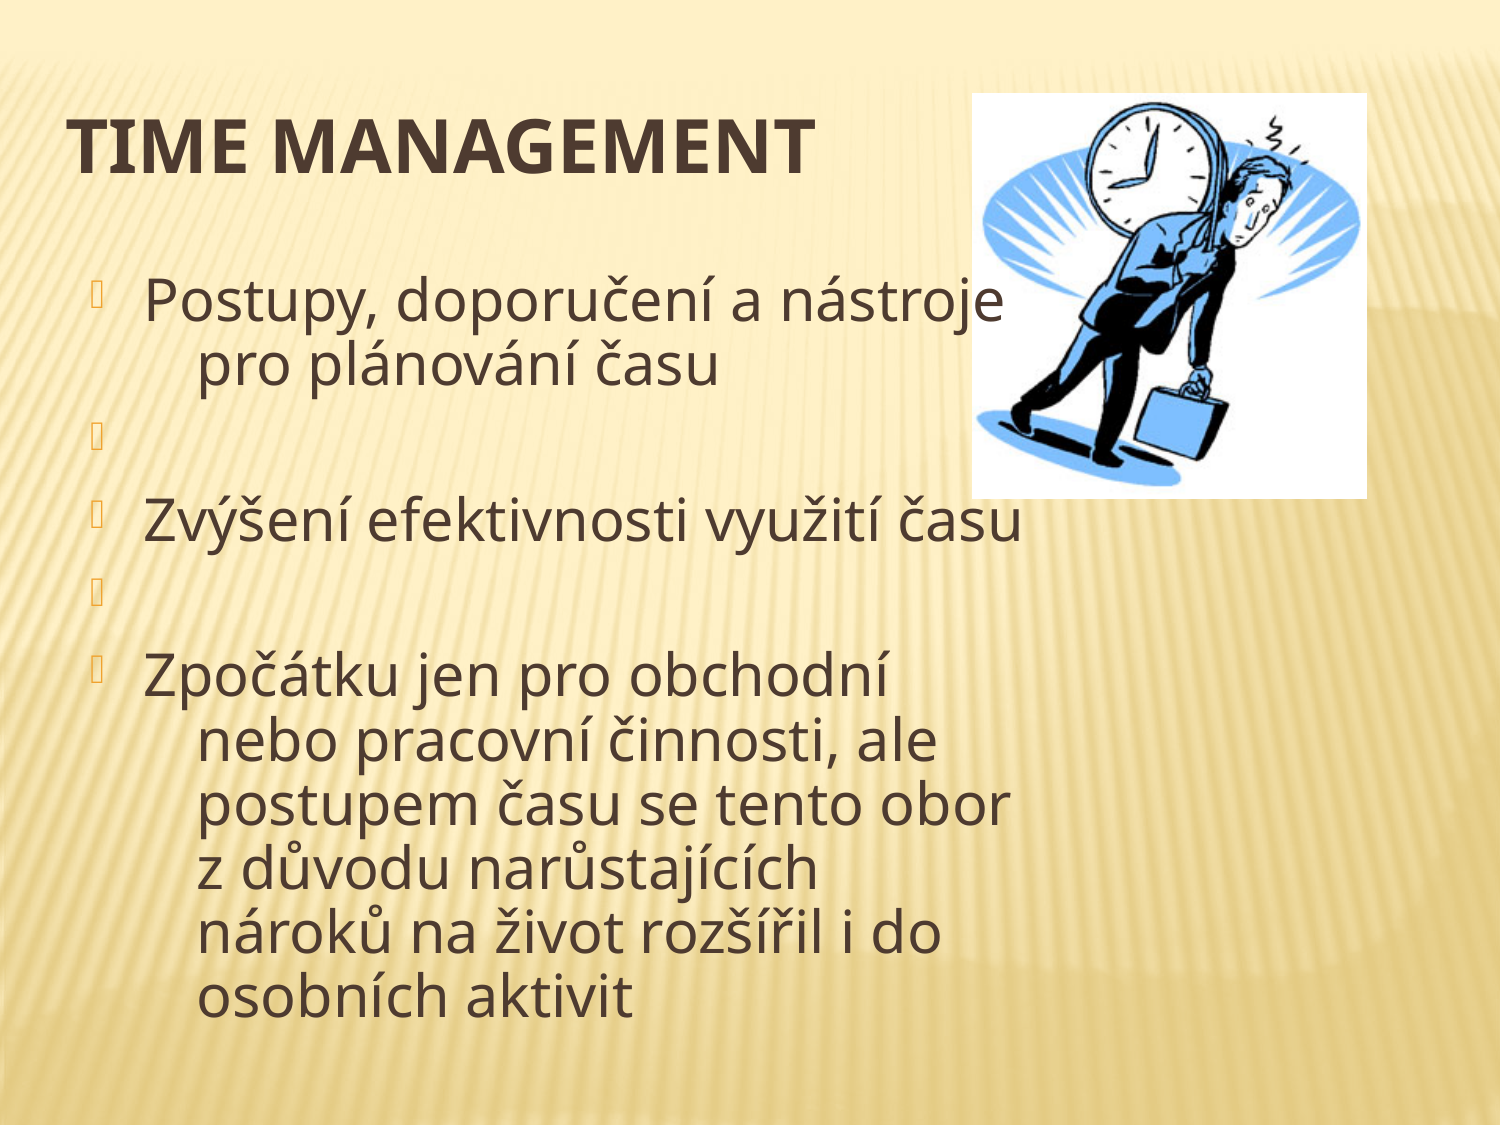

# Time management
Postupy, doporučení a nástroje pro plánování času
Zvýšení efektivnosti využití času
Zpočátku jen pro obchodní nebo pracovní činnosti, ale postupem času se tento obor z důvodu narůstajících nároků na život rozšířil i do osobních aktivit